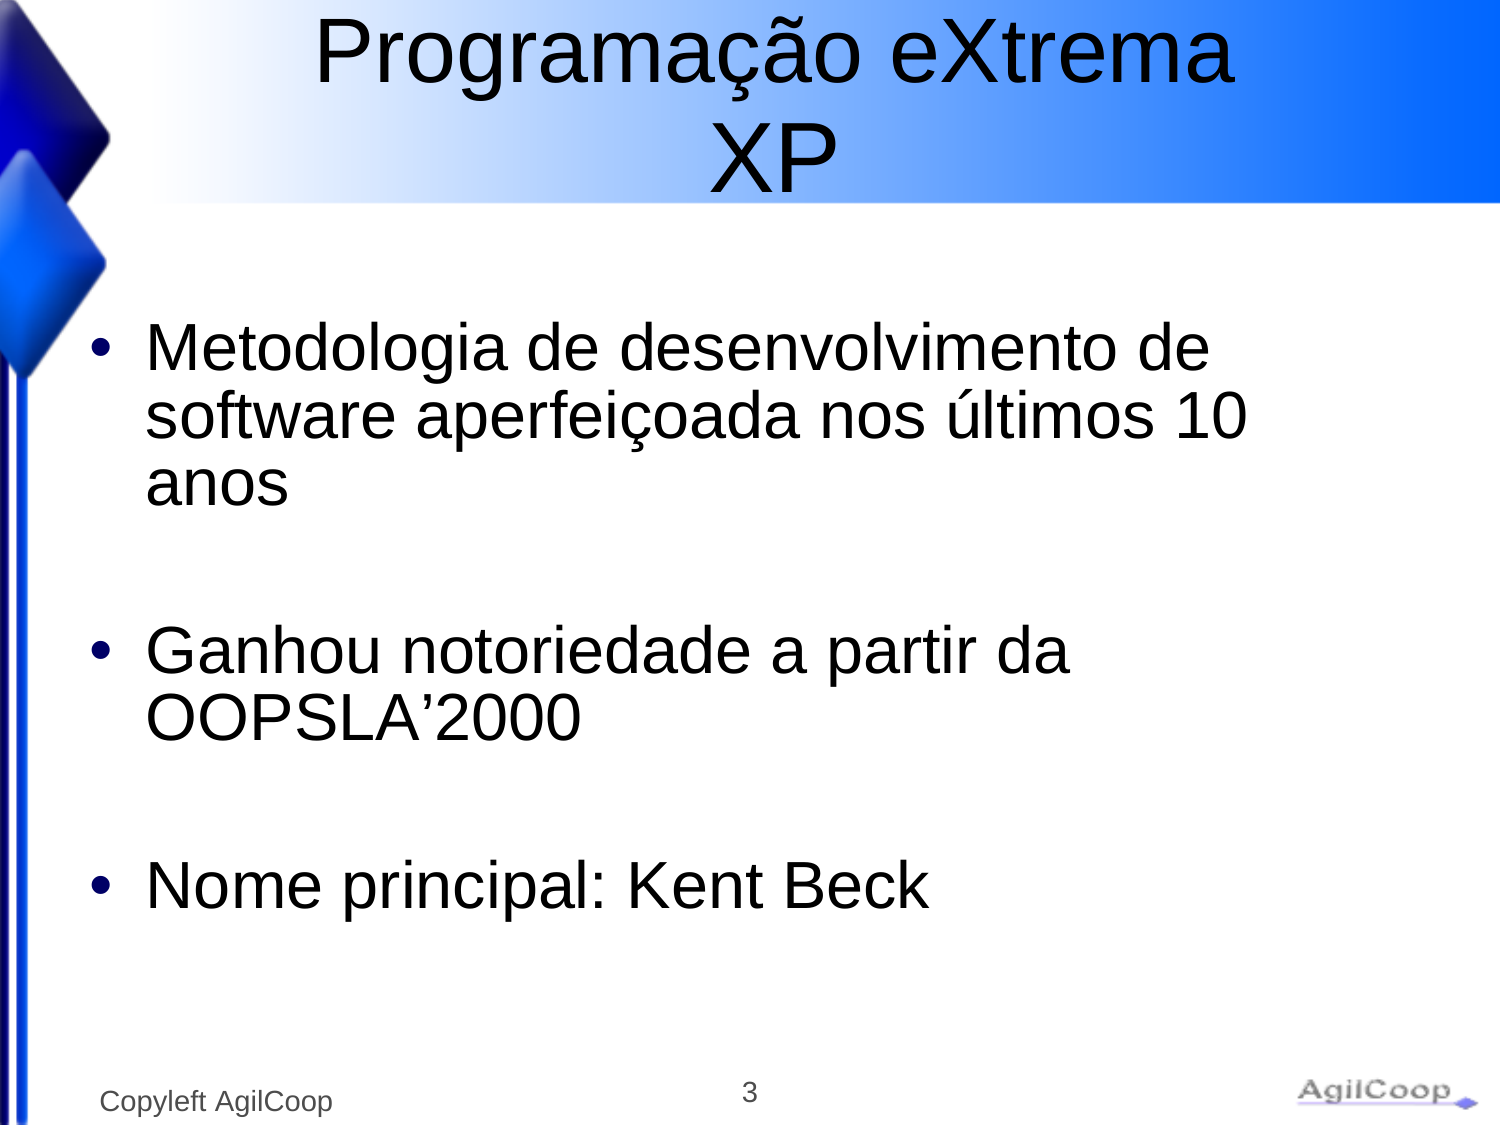

# Programação eXtrema XP
Metodologia de desenvolvimento de software aperfeiçoada nos últimos 10 anos
Ganhou notoriedade a partir da OOPSLA’2000
Nome principal: Kent Beck
3